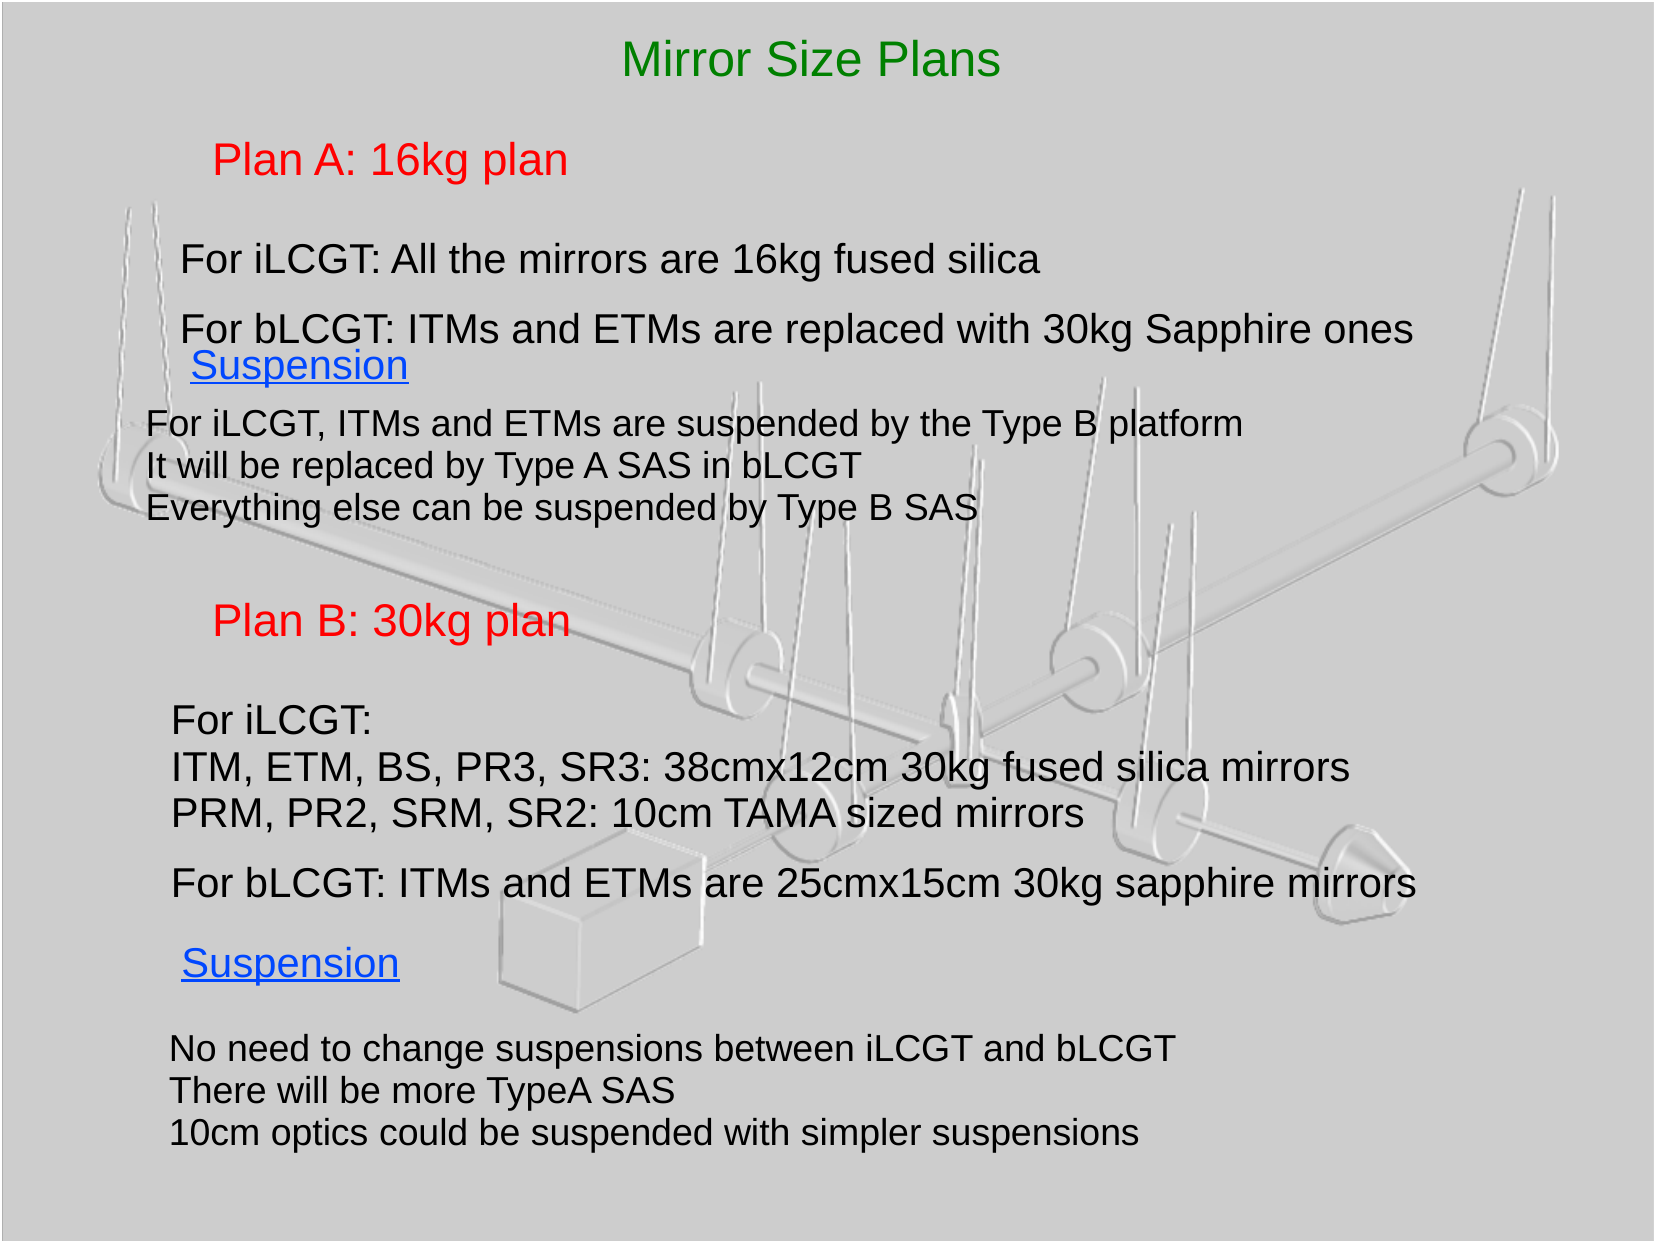

Mirror Size Plans
Plan A: 16kg plan
For iLCGT: All the mirrors are 16kg fused silica
For bLCGT: ITMs and ETMs are replaced with 30kg Sapphire ones
Suspension
For iLCGT, ITMs and ETMs are suspended by the Type B platform
It will be replaced by Type A SAS in bLCGT
Everything else can be suspended by Type B SAS
Plan B: 30kg plan
For iLCGT:
ITM, ETM, BS, PR3, SR3: 38cmx12cm 30kg fused silica mirrors
PRM, PR2, SRM, SR2: 10cm TAMA sized mirrors
For bLCGT: ITMs and ETMs are 25cmx15cm 30kg sapphire mirrors
Suspension
No need to change suspensions between iLCGT and bLCGT
There will be more TypeA SAS
10cm optics could be suspended with simpler suspensions